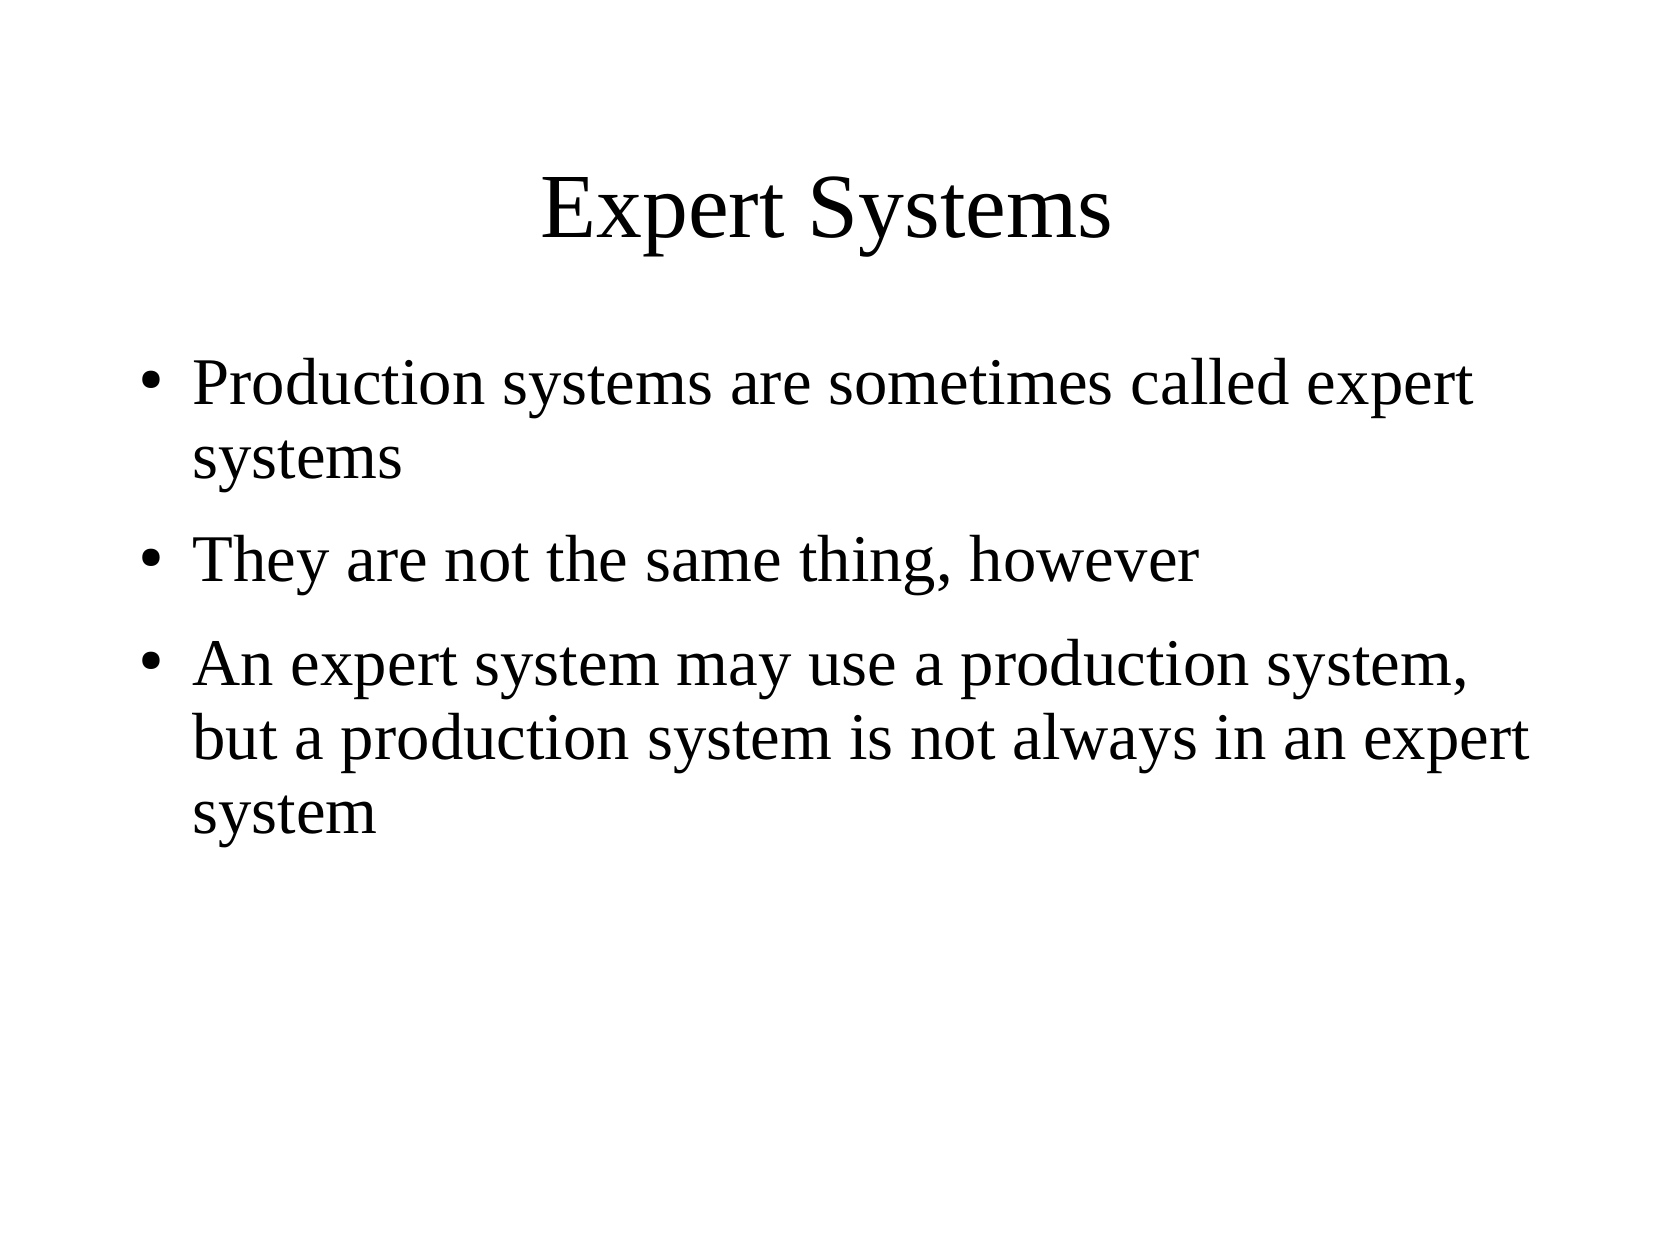

# Expert Systems
Production systems are sometimes called expert systems
They are not the same thing, however
An expert system may use a production system, but a production system is not always in an expert system